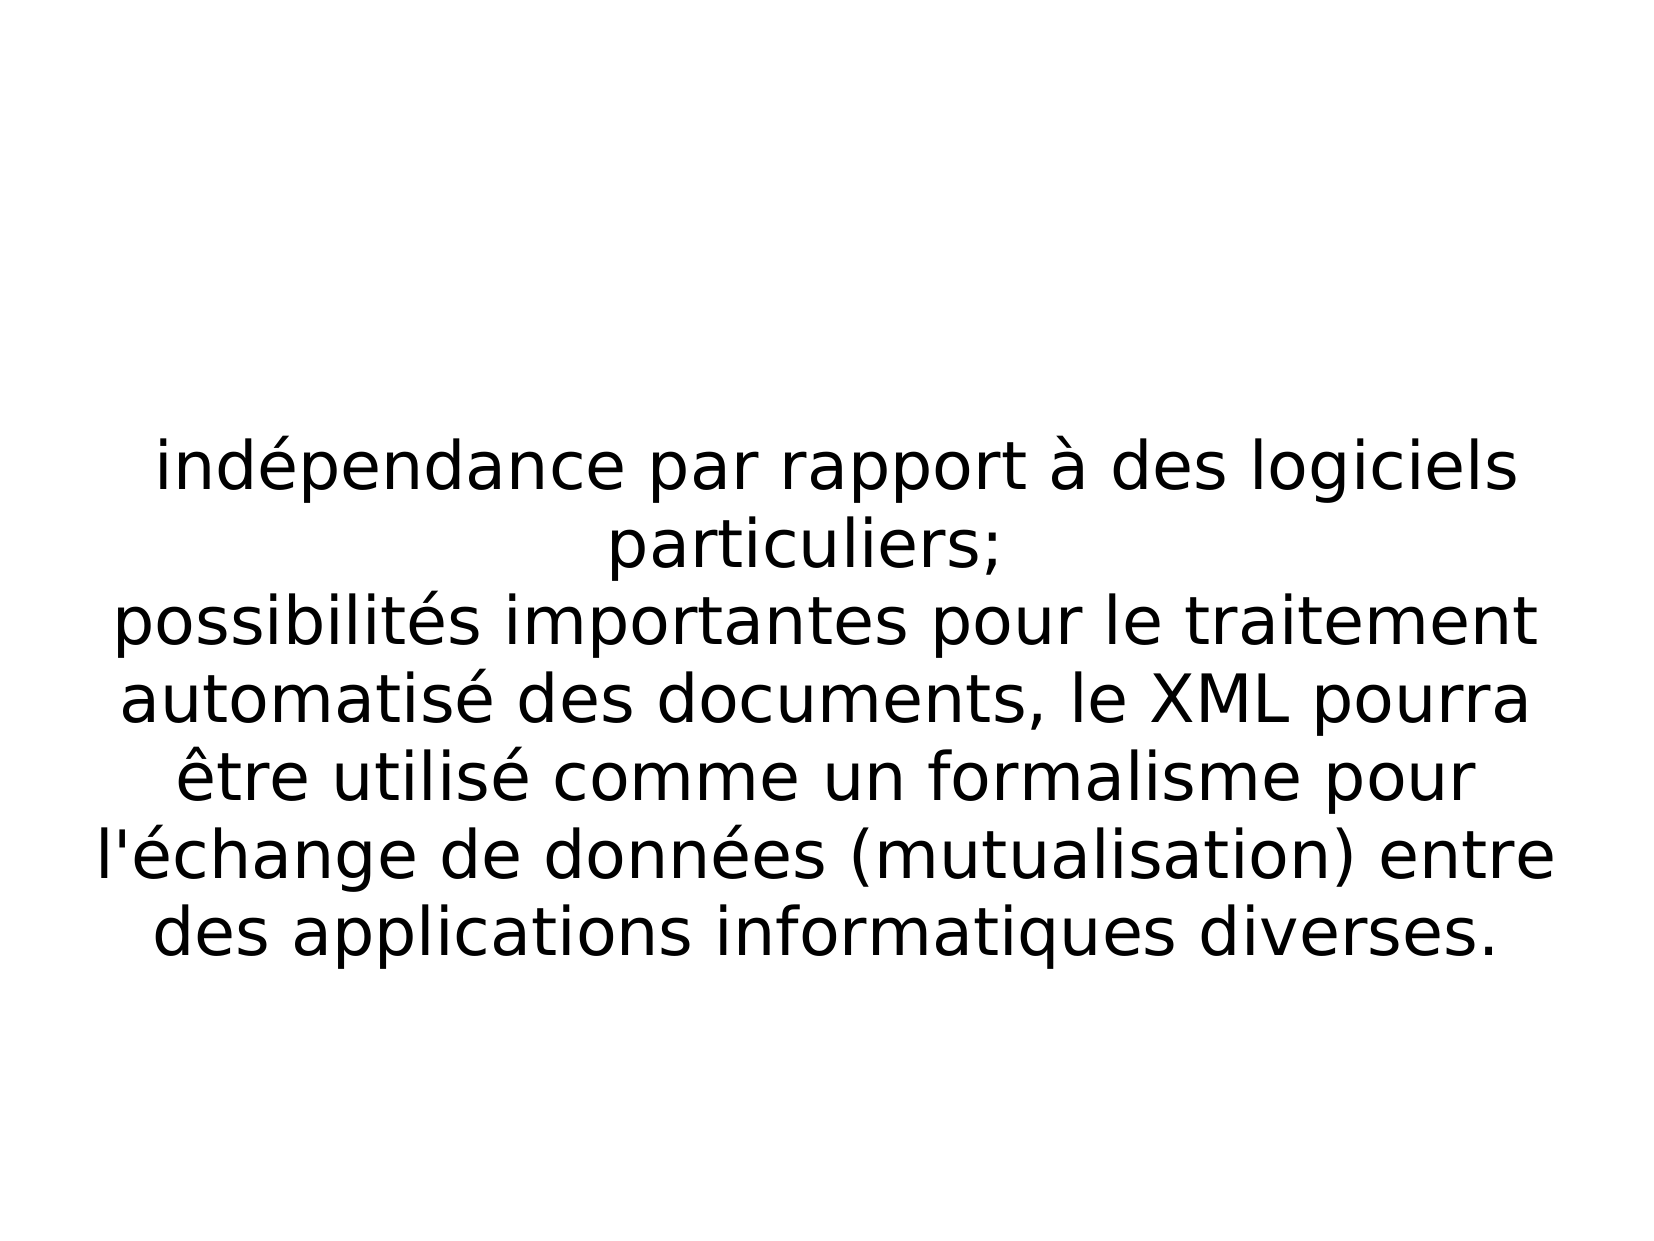

#
 indépendance par rapport à des logiciels particuliers;
possibilités importantes pour le traitement automatisé des documents, le XML pourra être utilisé comme un formalisme pour l'échange de données (mutualisation) entre des applications informatiques diverses.